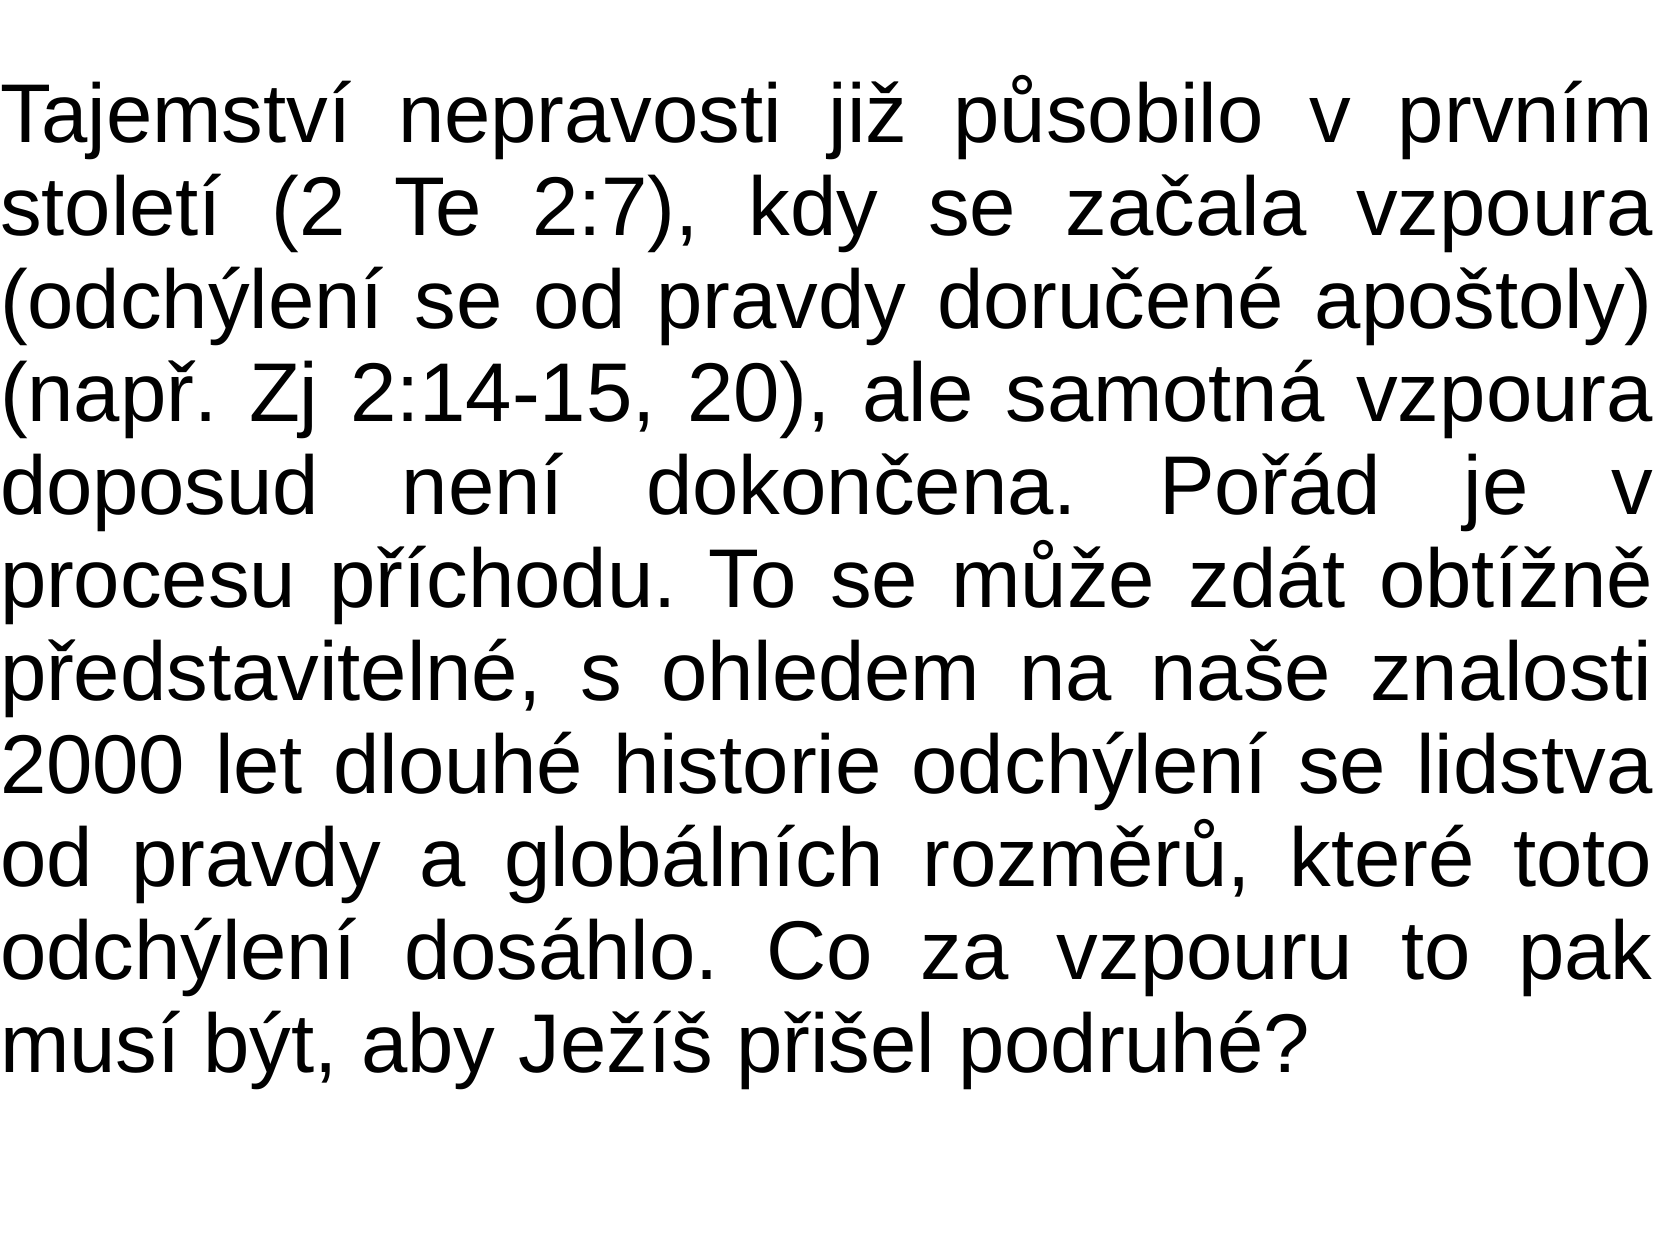

# Tajemství nepravosti již působilo v prvním století (2 Te 2:7), kdy se začala vzpoura (odchýlení se od pravdy doručené apoštoly) (např. Zj 2:14-15, 20), ale samotná vzpoura doposud není dokončena. Pořád je v procesu příchodu. To se může zdát obtížně představitelné, s ohledem na naše znalosti 2000 let dlouhé historie odchýlení se lidstva od pravdy a globálních rozměrů, které toto odchýlení dosáhlo. Co za vzpouru to pak musí být, aby Ježíš přišel podruhé?